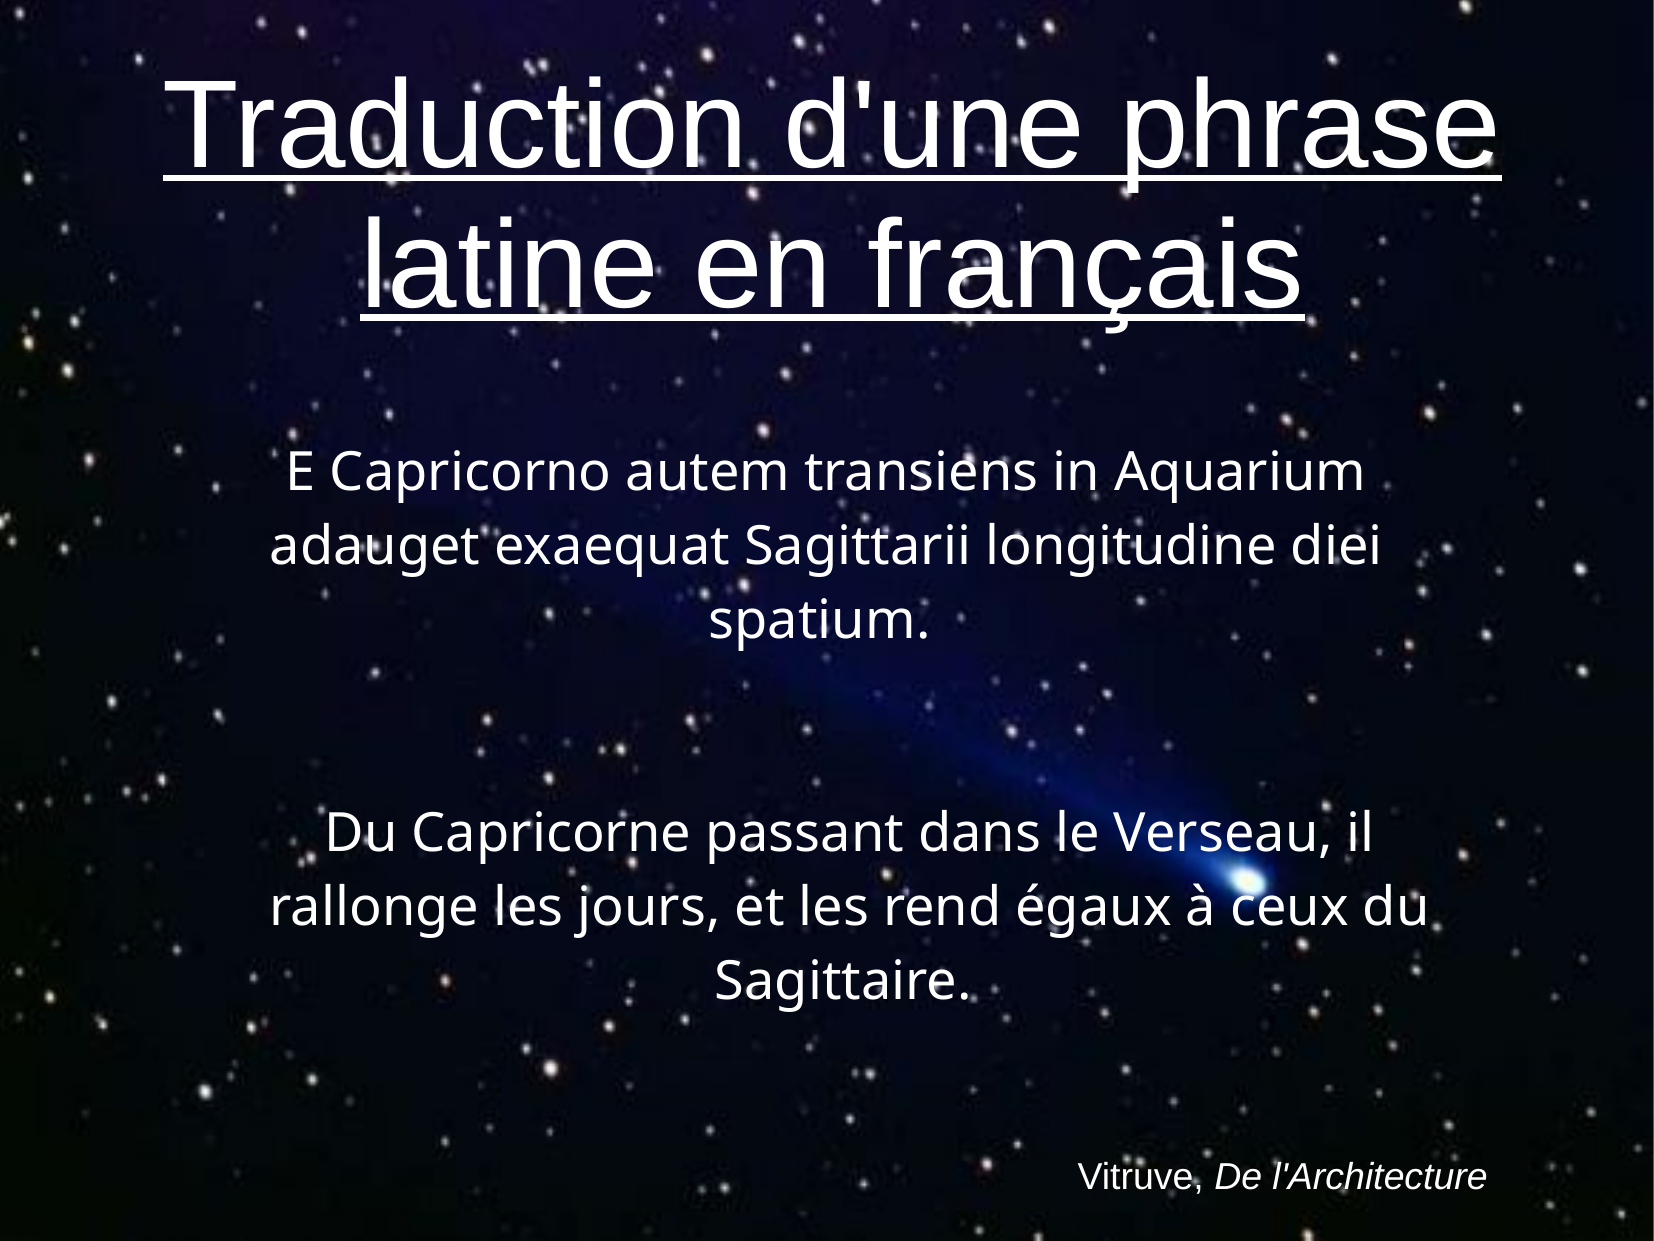

Traduction d'une phrase latine en français
E Capricorno autem transiens in Aquarium adauget exaequat Sagittarii longitudine diei spatium.
Du Capricorne passant dans le Verseau, il rallonge les jours, et les rend égaux à ceux du Sagittaire.
Vitruve, De l'Architecture